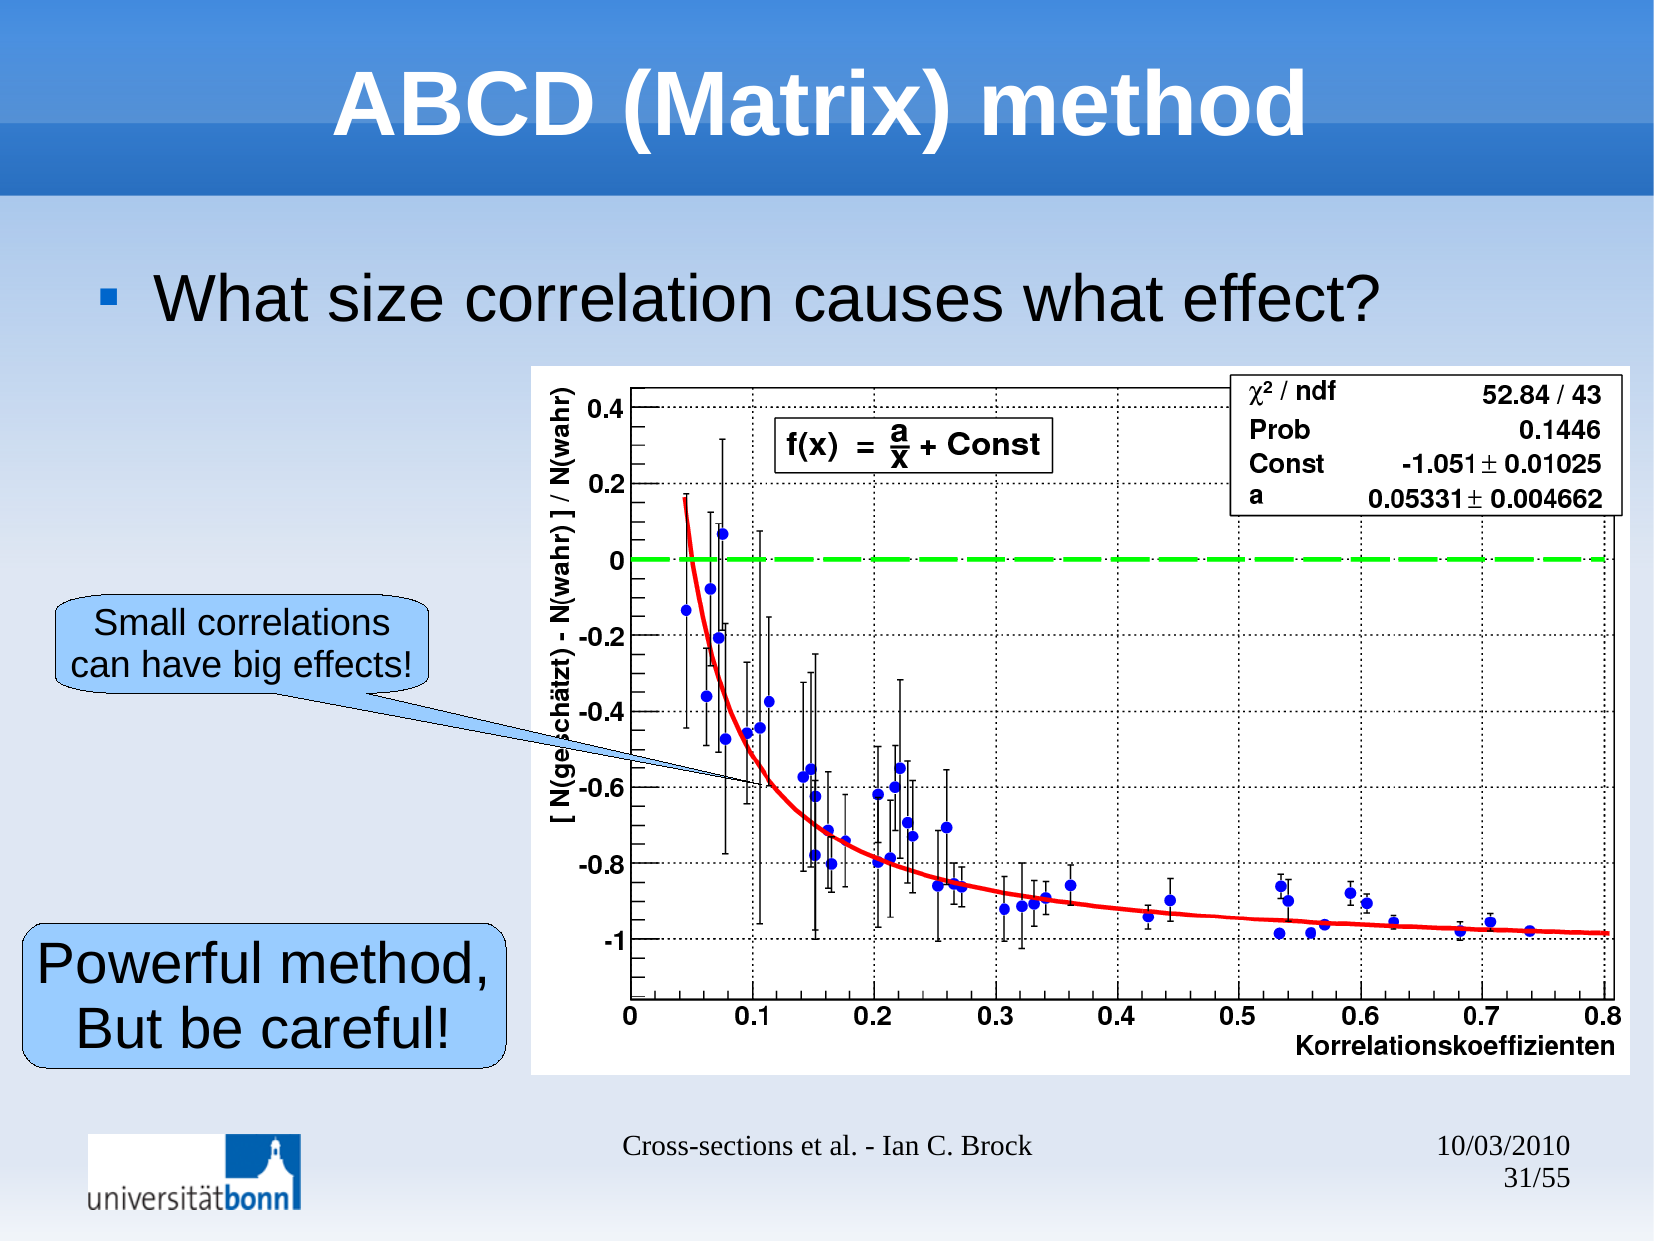

# ABCD (Matrix) method
What size correlation causes what effect?
Small correlations
can have big effects!
Powerful method,
But be careful!
Cross-sections et al. - Ian C. Brock
31